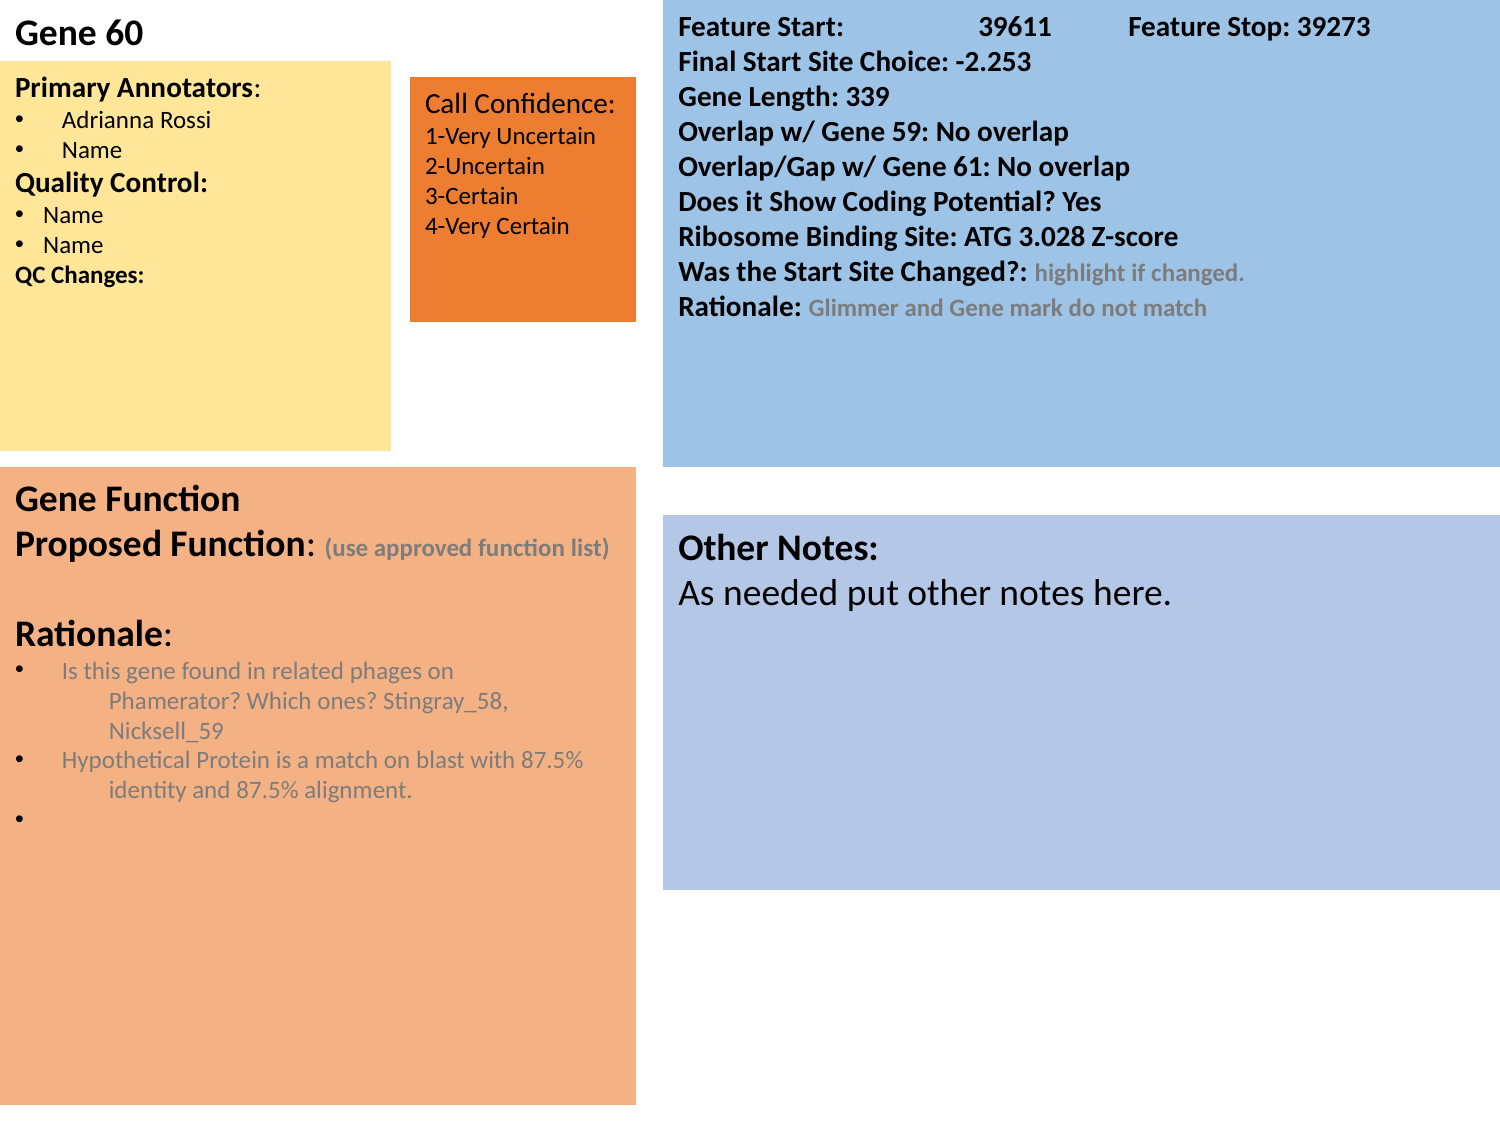

Gene 60
Feature Start: 		39611		Feature Stop: 39273
Final Start Site Choice: -2.253
Gene Length: 339
Overlap w/ Gene 59: No overlap
Overlap/Gap w/ Gene 61: No overlap
Does it Show Coding Potential? Yes
Ribosome Binding Site: ATG 3.028 Z-score
Was the Start Site Changed?: highlight if changed.
Rationale: Glimmer and Gene mark do not match
Primary Annotators:
Adrianna Rossi
Name
Quality Control:
Name
Name
QC Changes:
Call Confidence:
1-Very Uncertain
2-Uncertain
3-Certain
4-Very Certain
Gene Function
Proposed Function: (use approved function list)
Rationale:
Is this gene found in related phages on
Phamerator? Which ones? Stingray_58, Nicksell_59
Hypothetical Protein is a match on blast with 87.5% identity and 87.5% alignment.
Other Notes:
As needed put other notes here.